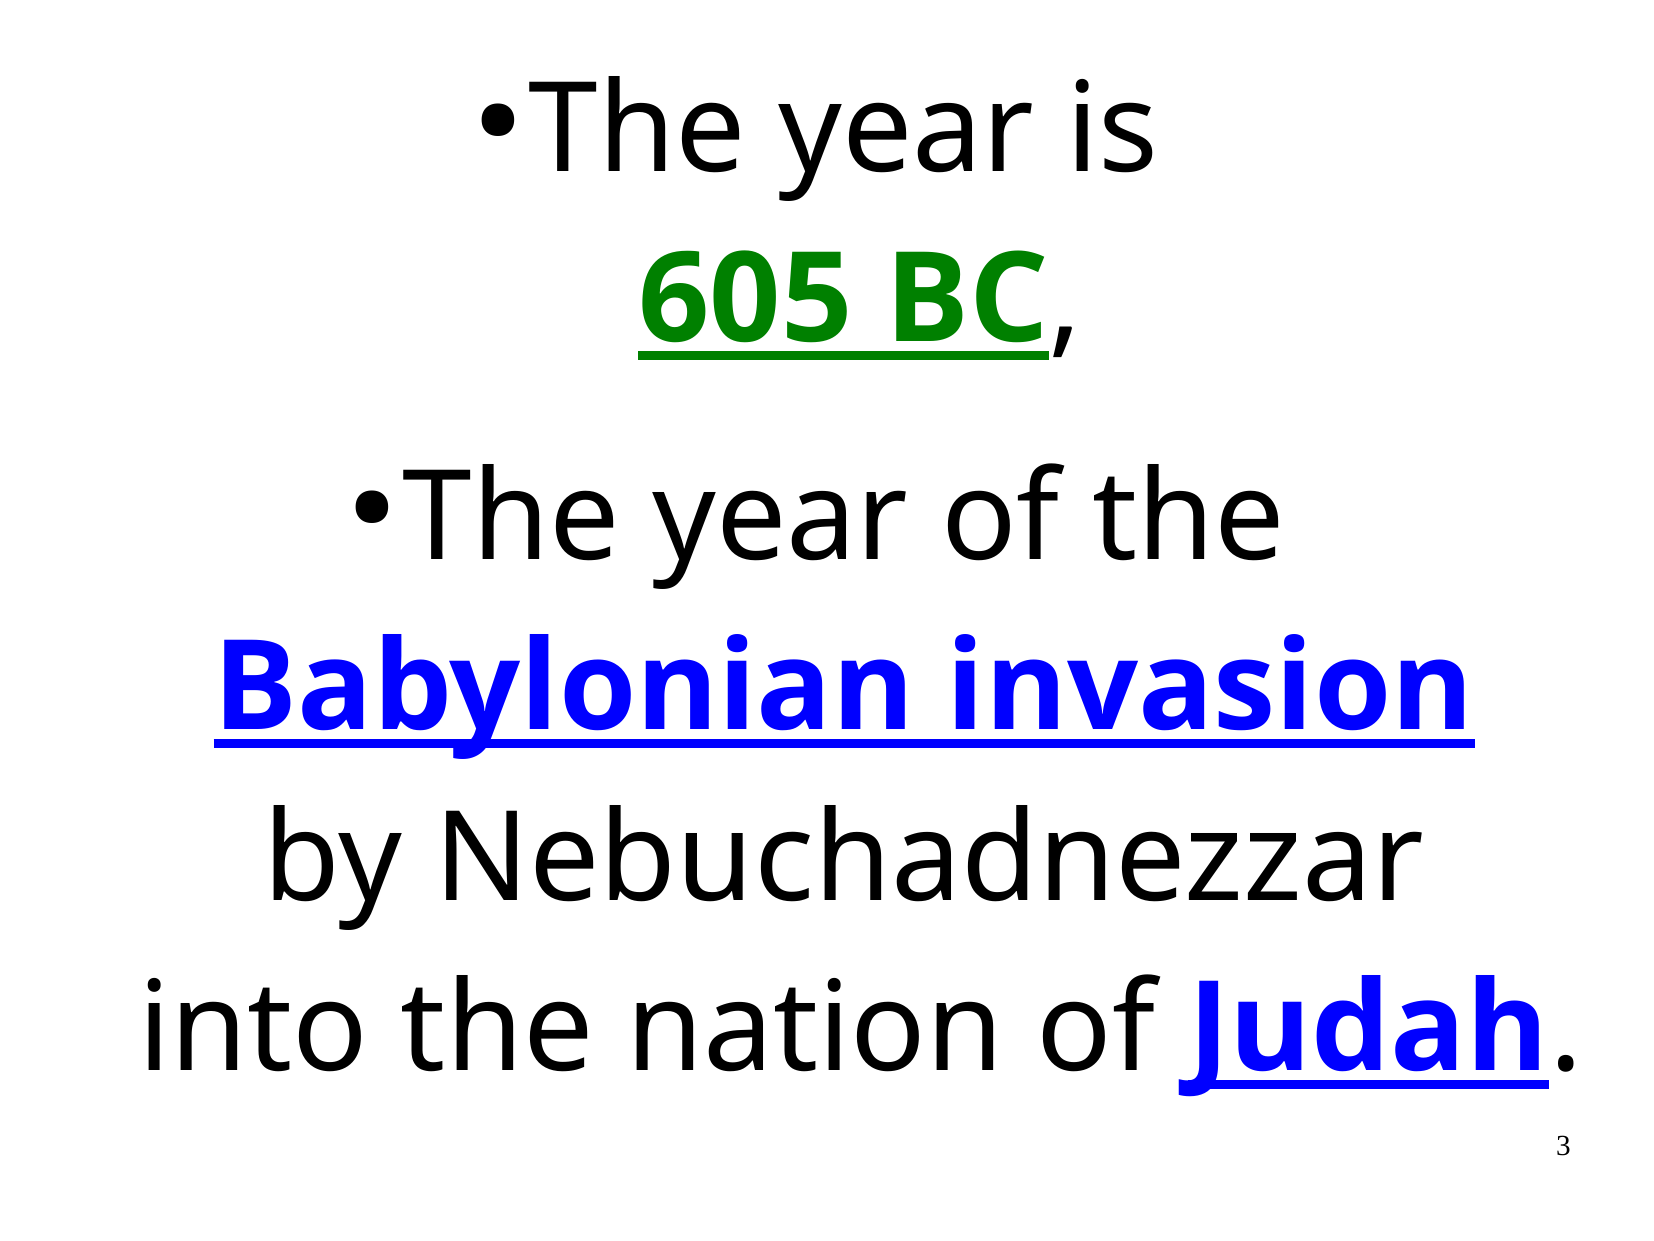

# The year is 605 BC,
The year of the
Babylonian invasion
by Nebuchadnezzar
into the nation of Judah.
3